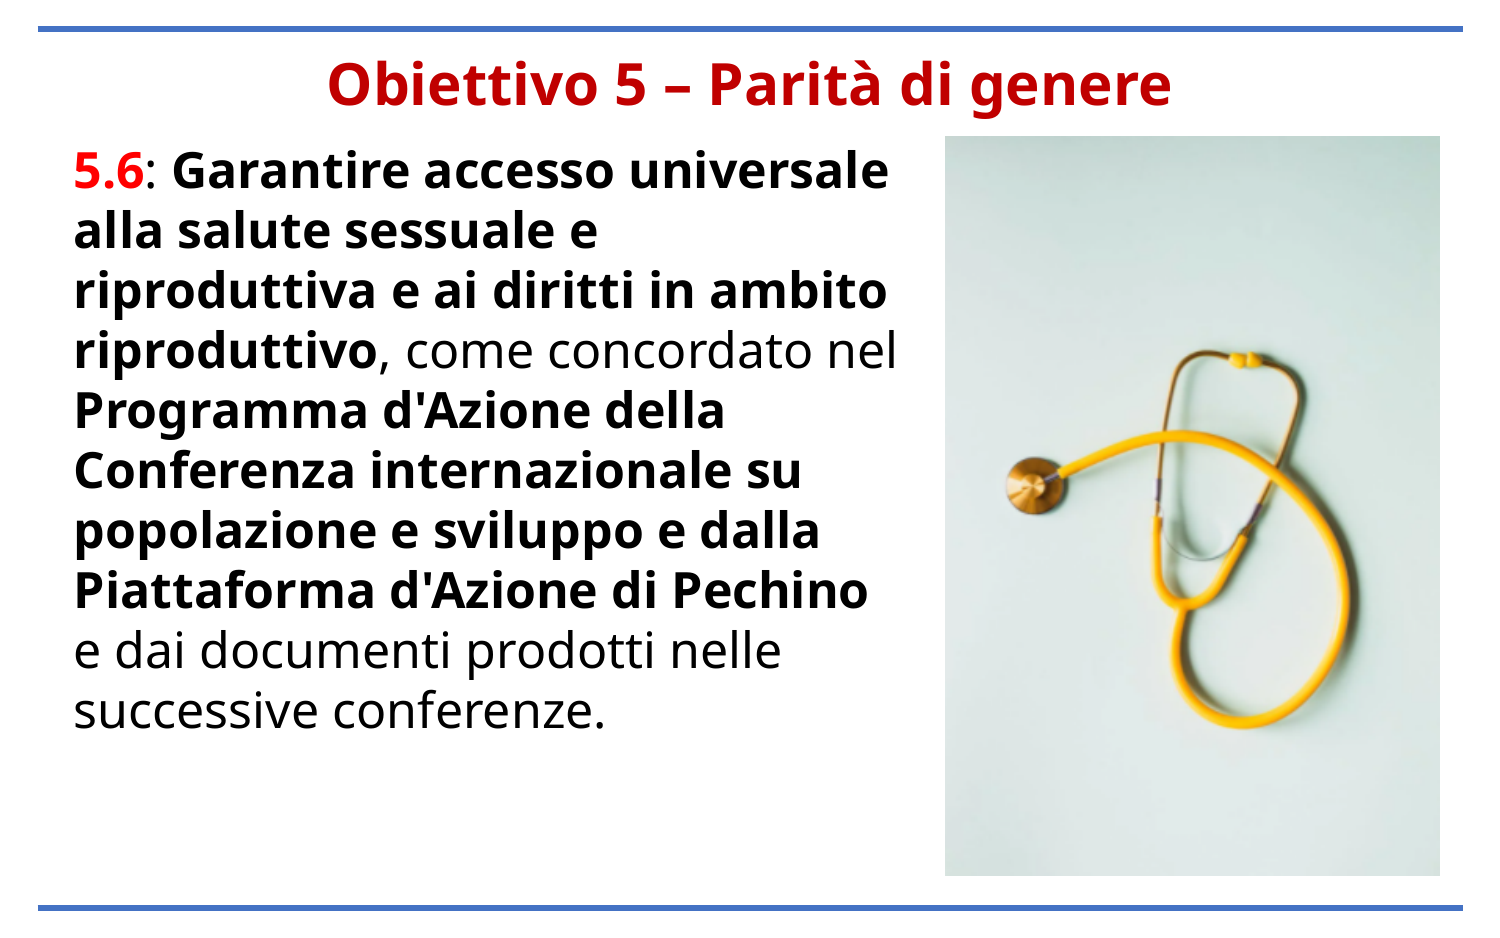

# Obiettivo 5 – Parità di genere
5.6: Garantire accesso universale alla salute sessuale e riproduttiva e ai diritti in ambito riproduttivo, come concordato nel Programma d'Azione della Conferenza internazionale su popolazione e sviluppo e dalla Piattaforma d'Azione di Pechino e dai documenti prodotti nelle successive conferenze.